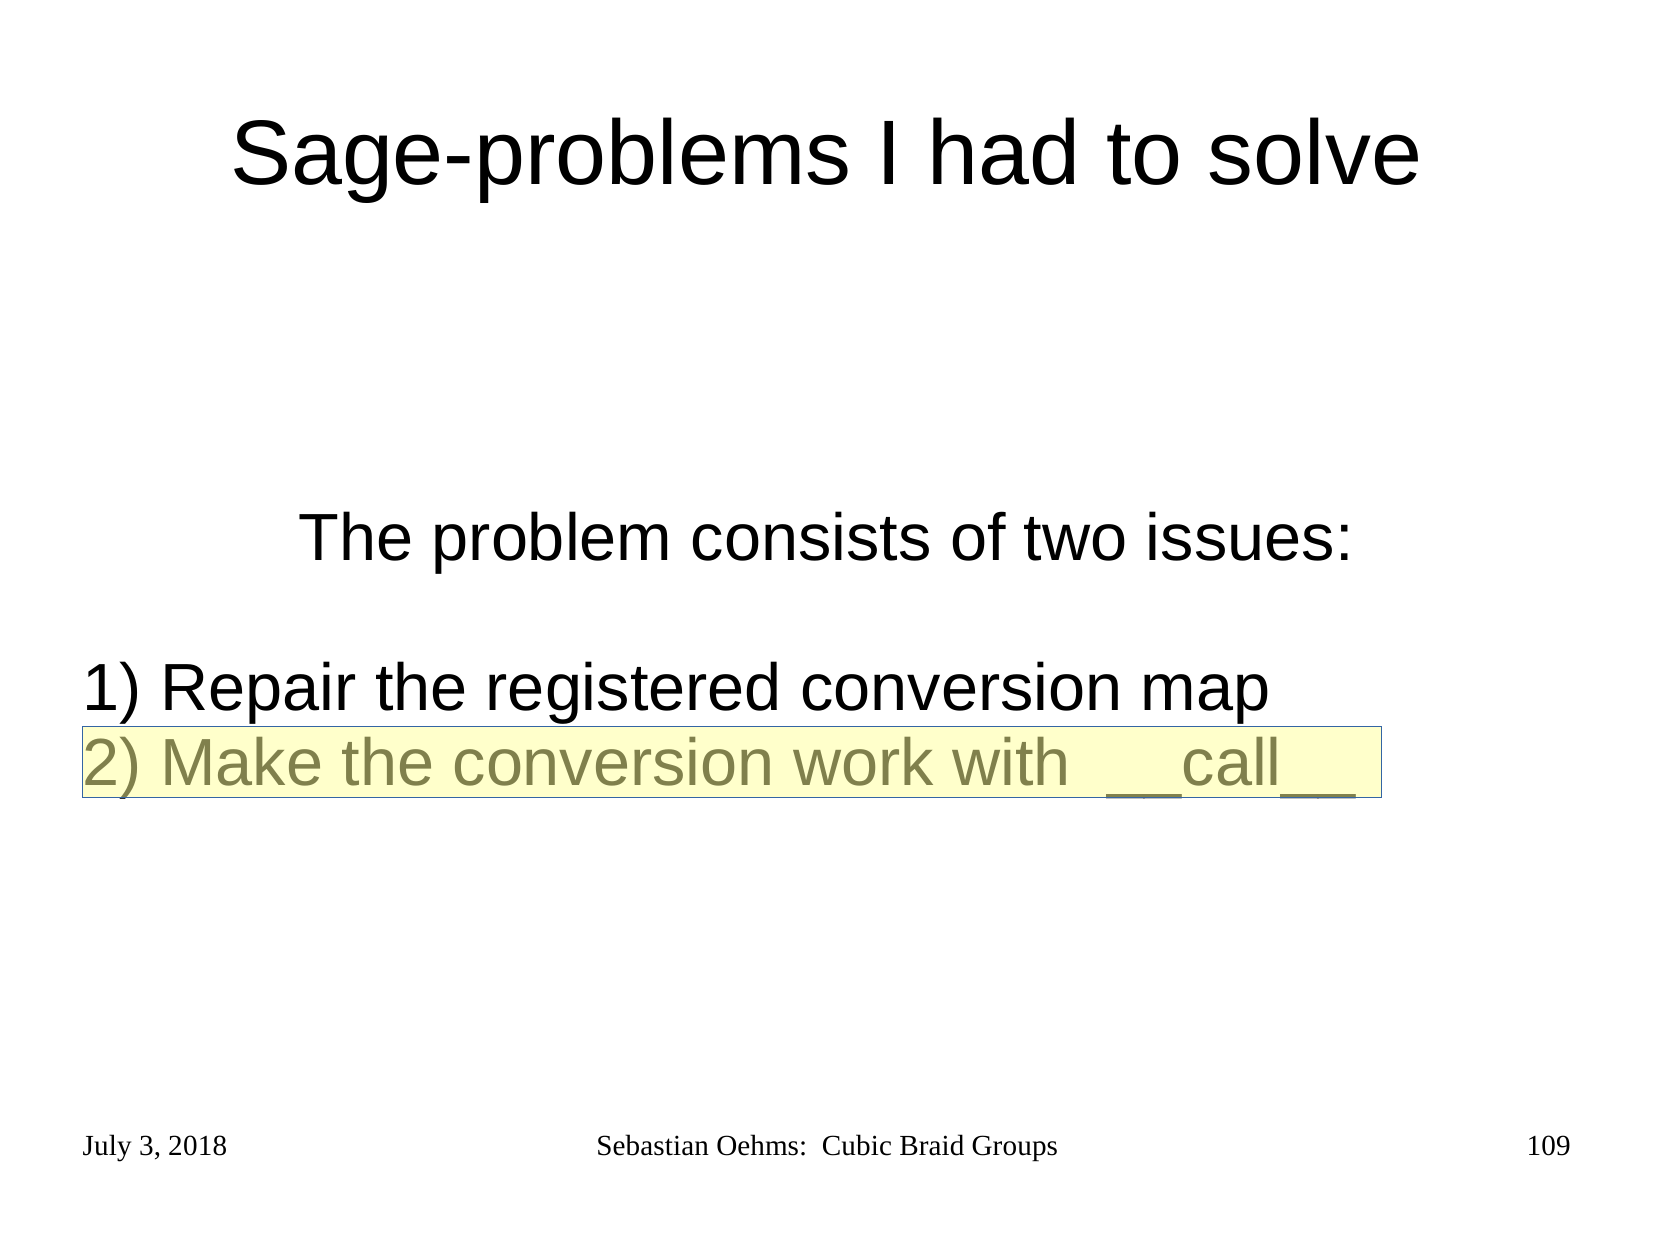

# Sage-problems I had to solve
The problem consists of two issues:
 Repair the registered conversion map
 Make the conversion work with __call__
July 3, 2018
Sebastian Oehms: Cubic Braid Groups
109